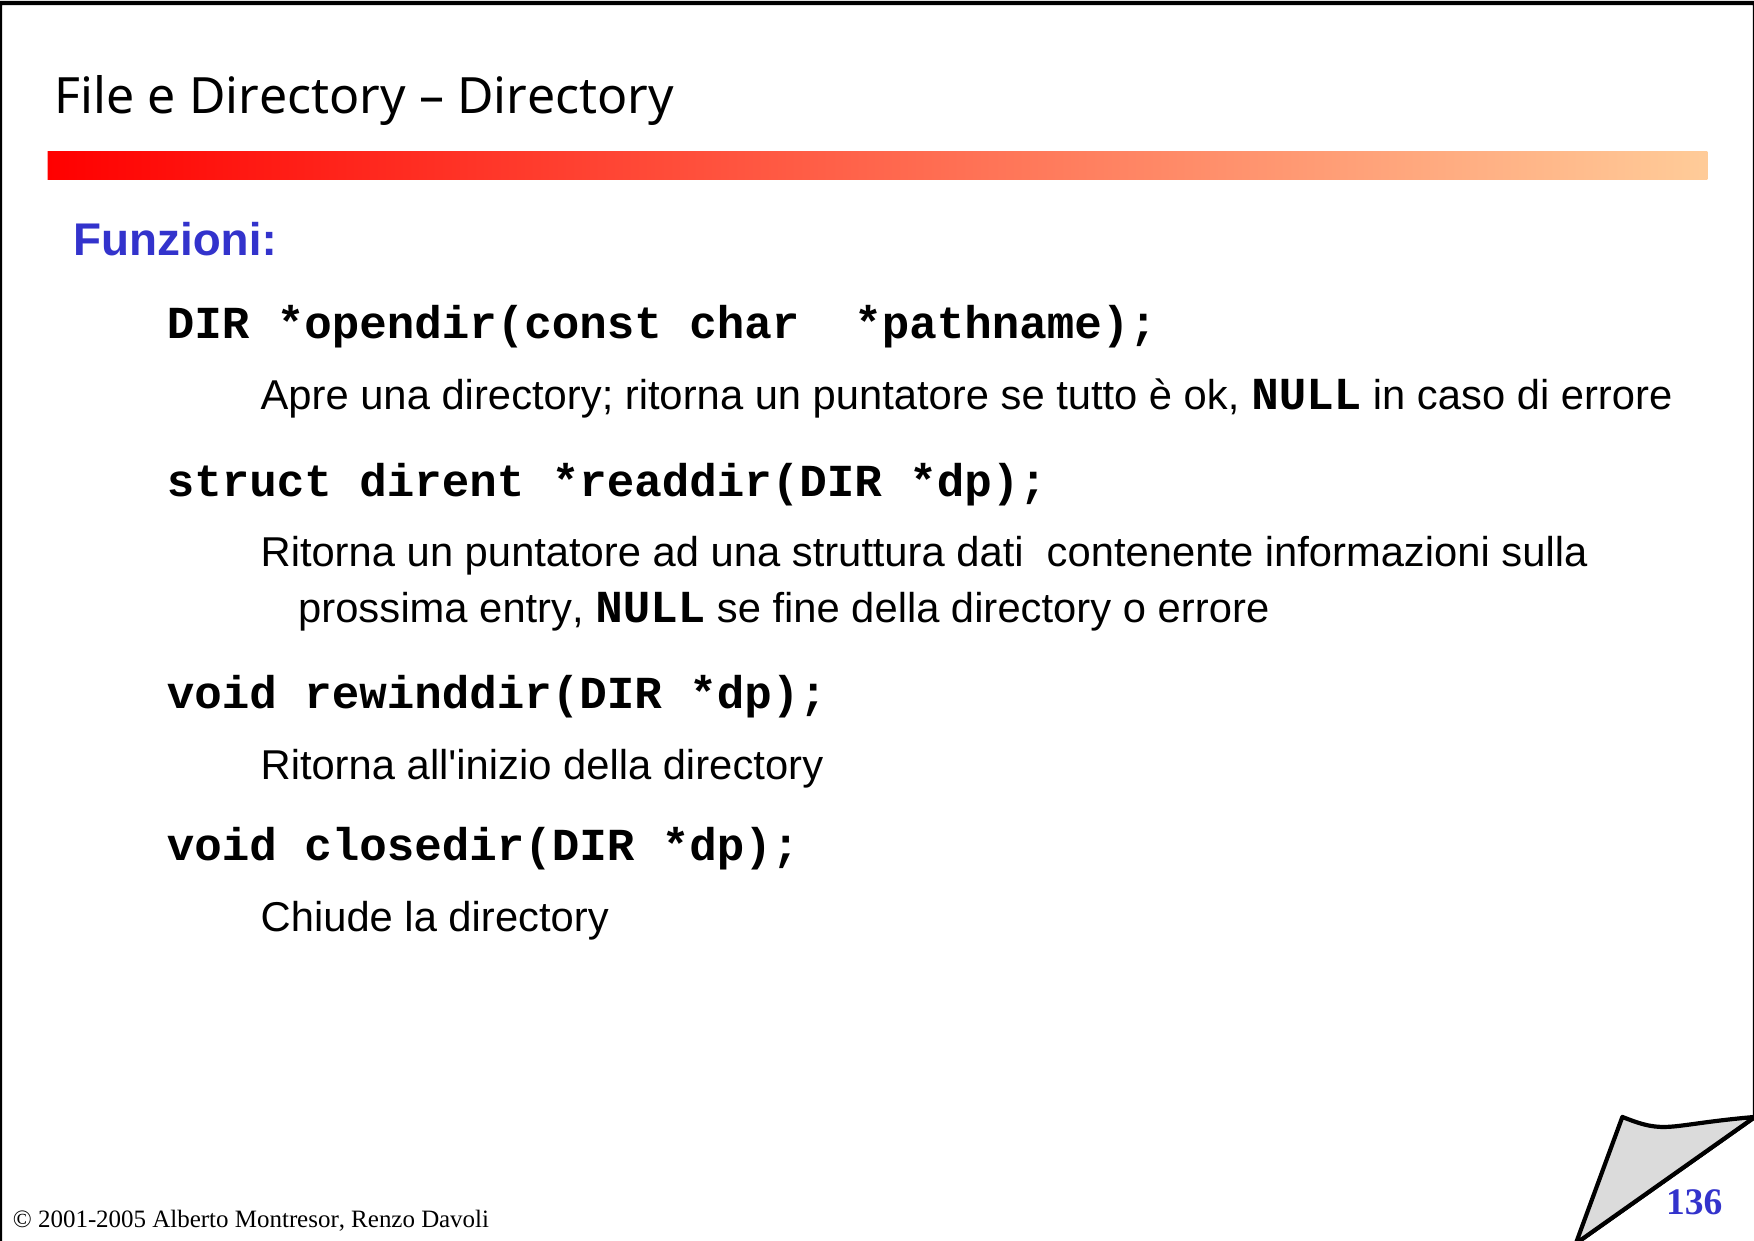

# File e Directory – Directory
Funzioni:
DIR *opendir(const char *pathname);
Apre una directory; ritorna un puntatore se tutto è ok, NULL in caso di errore
struct dirent *readdir(DIR *dp);
Ritorna un puntatore ad una struttura dati contenente informazioni sulla prossima entry, NULL se fine della directory o errore
void rewinddir(DIR *dp);
Ritorna all'inizio della directory
void closedir(DIR *dp);
Chiude la directory